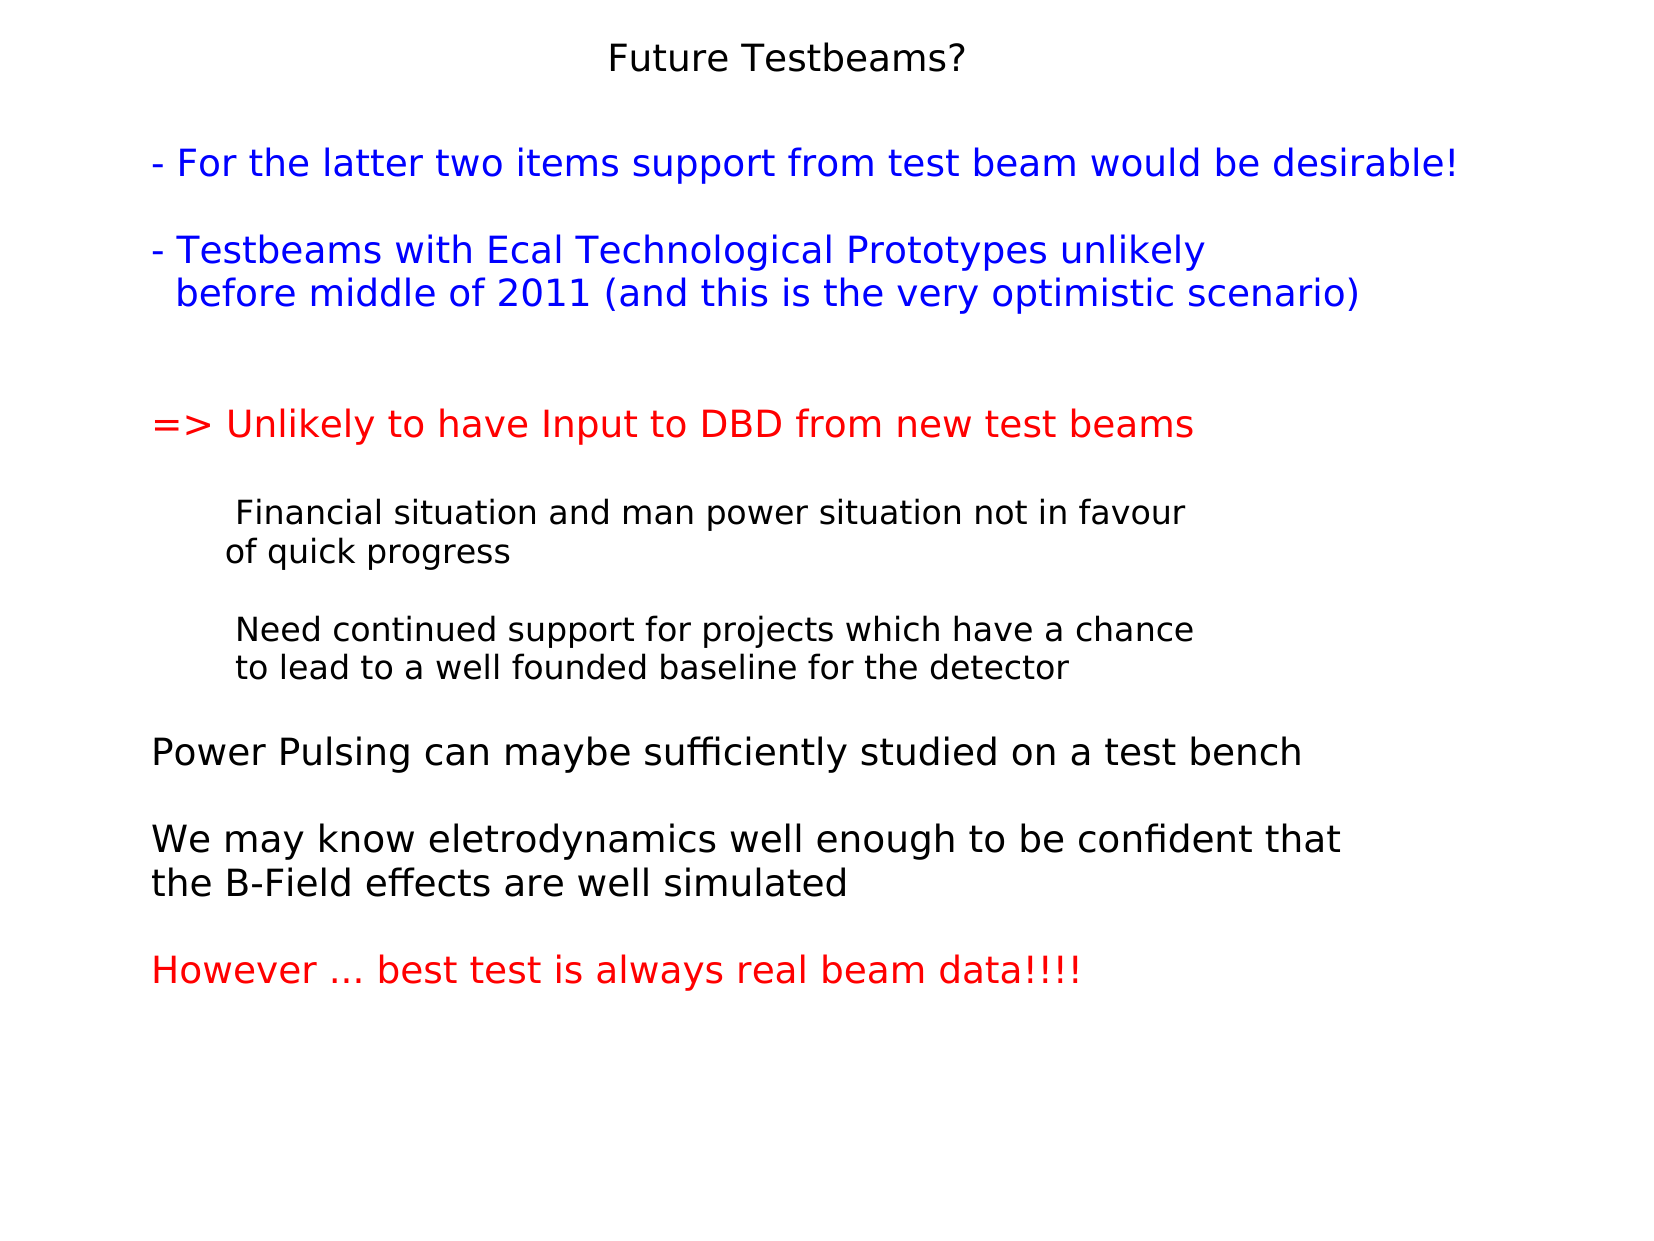

Future Testbeams?
- For the latter two items support from test beam would be desirable!
- Testbeams with Ecal Technological Prototypes unlikely
 before middle of 2011 (and this is the very optimistic scenario)
=> Unlikely to have Input to DBD from new test beams
 Financial situation and man power situation not in favour
 of quick progress
 Need continued support for projects which have a chance
 to lead to a well founded baseline for the detector
Power Pulsing can maybe sufficiently studied on a test bench
We may know eletrodynamics well enough to be confident that
the B-Field effects are well simulated
However ... best test is always real beam data!!!!